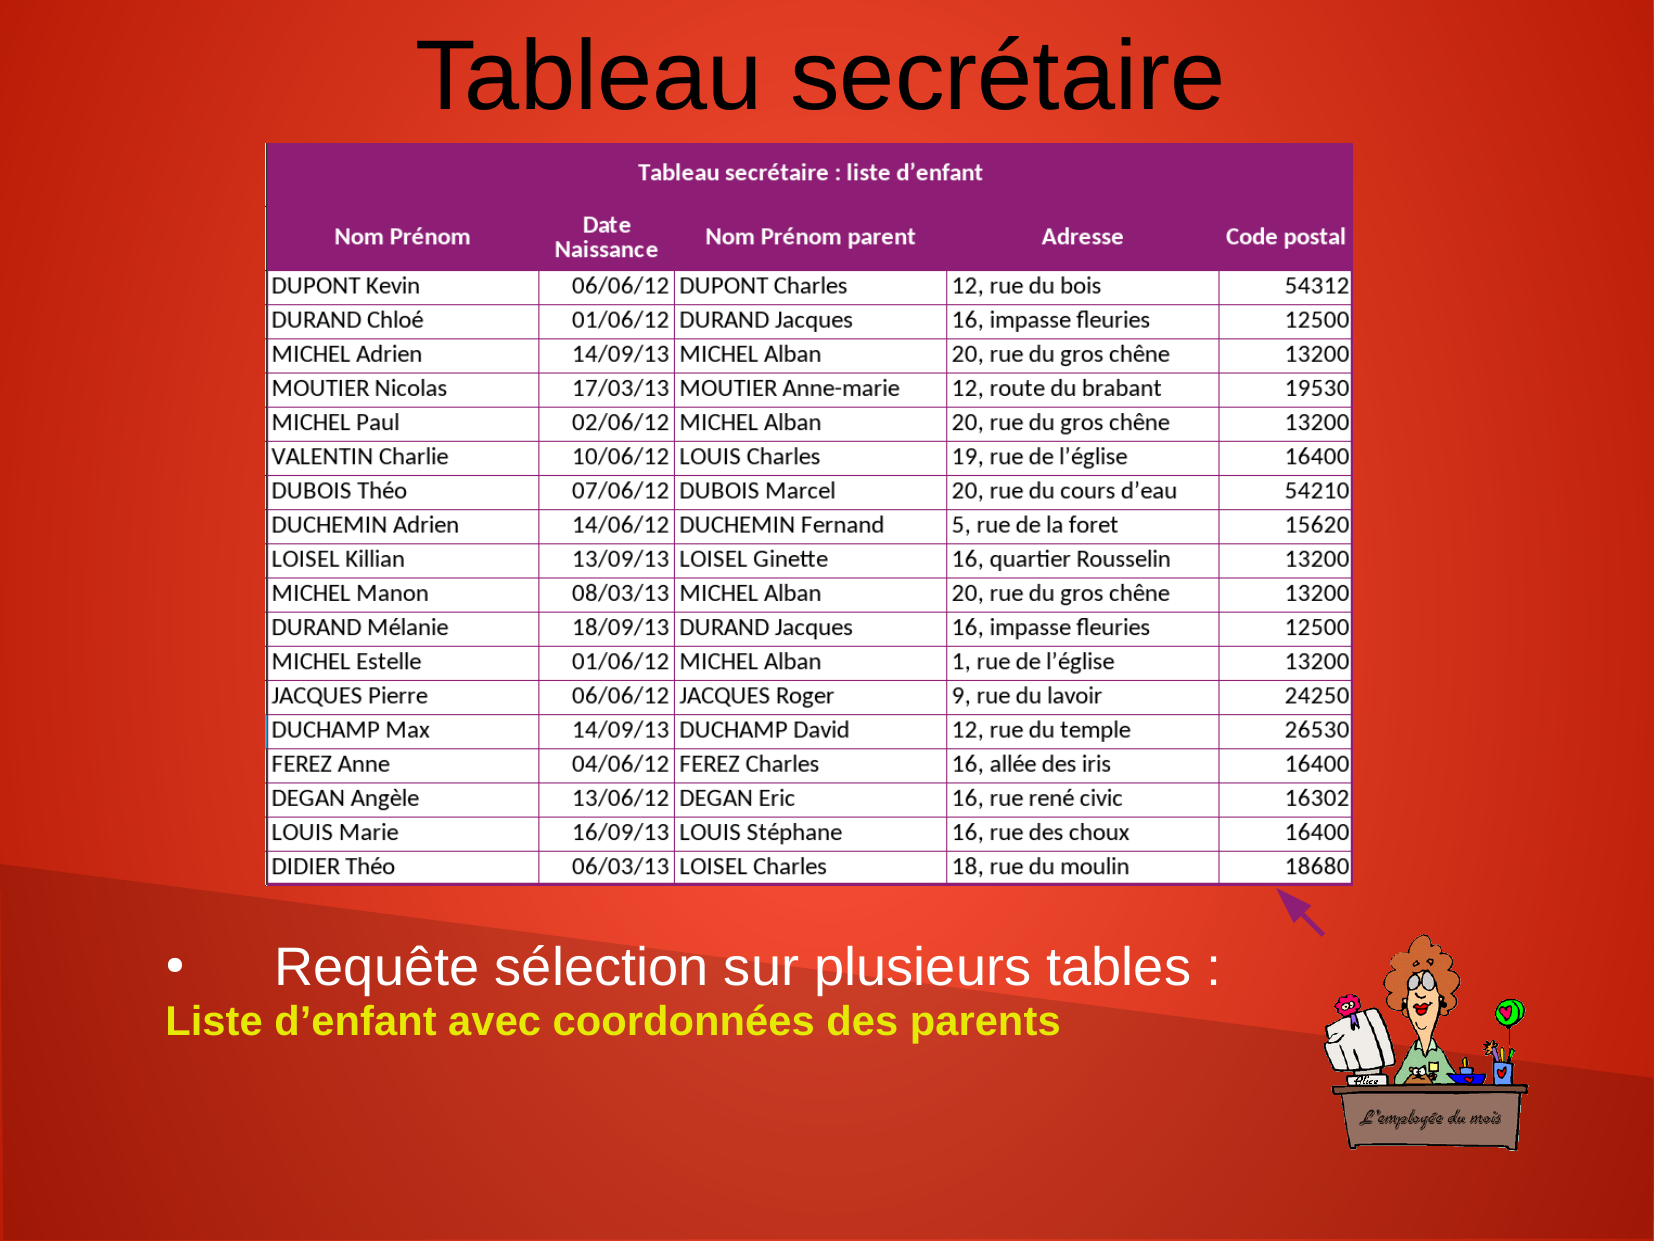

# Tableau secrétaire
 Requête sélection sur plusieurs tables :
Liste d’enfant avec coordonnées des parents